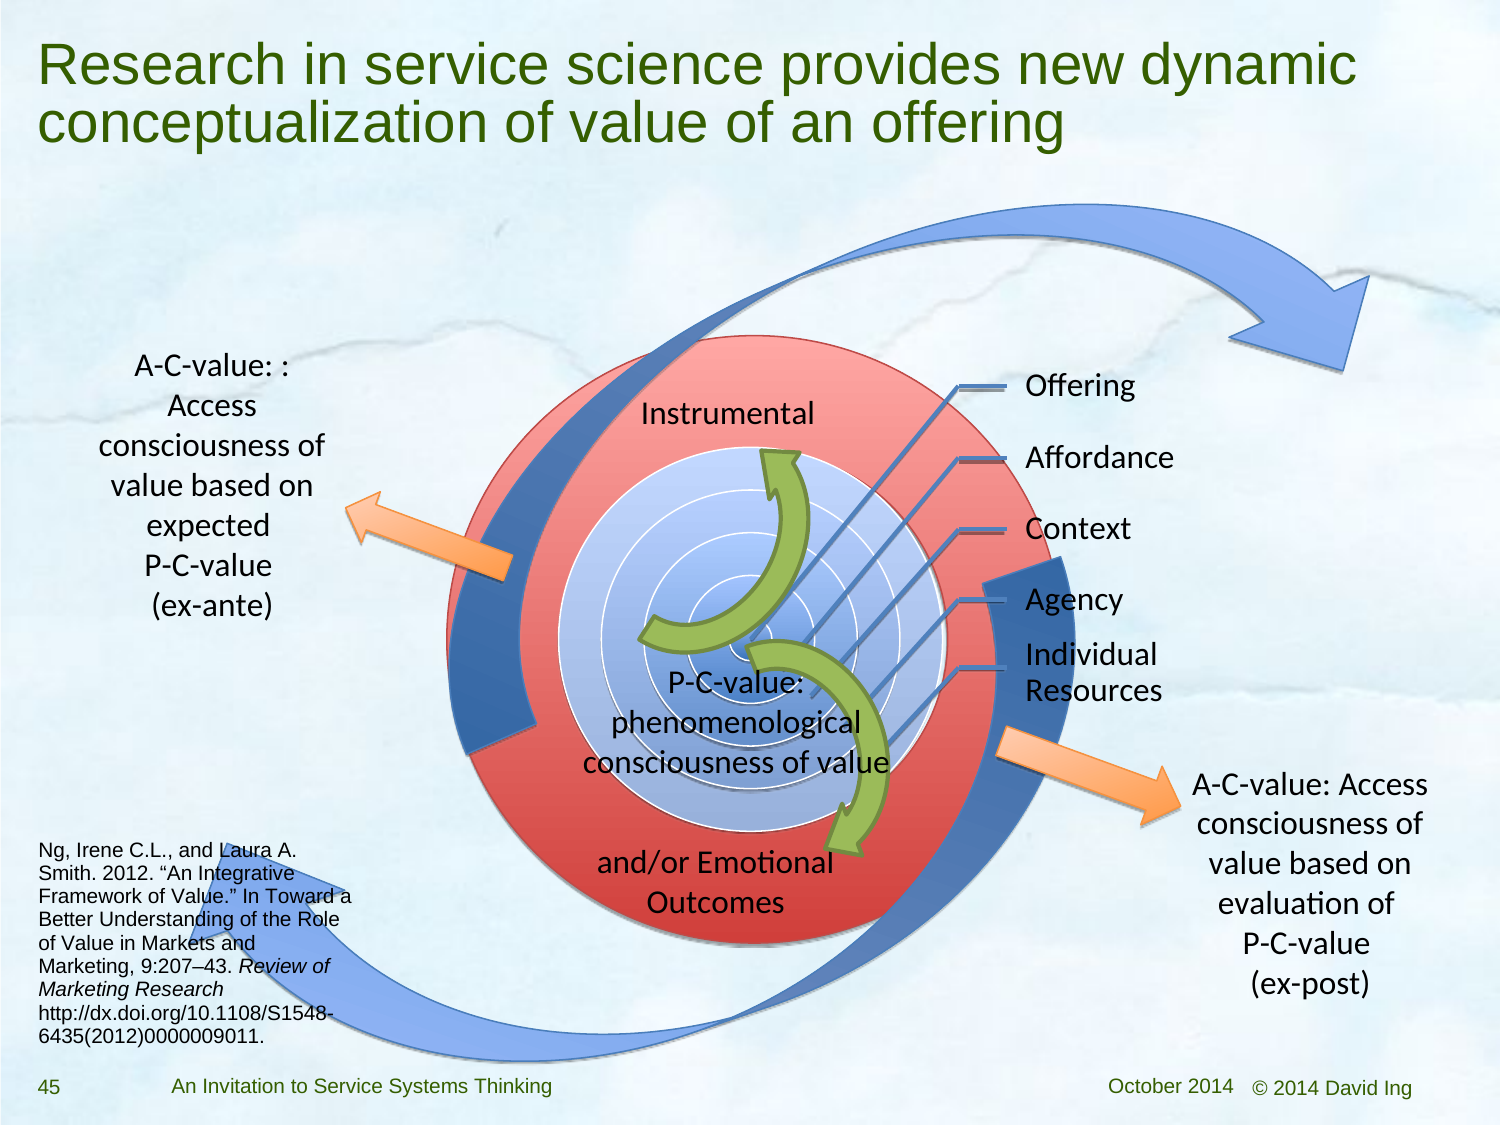

# Research in service science provides new dynamic conceptualization of value of an offering
A-C-value: : Access consciousness of value based on expected
P-C-value
(ex-ante)
Offering
Instrumental
Affordance
Context
Agency
Individual Resources
P-C-value: phenomenological consciousness of value
A-C-value: Access consciousness of value based on evaluation of
P-C-value
(ex-post)
Ng, Irene C.L., and Laura A. Smith. 2012. “An Integrative Framework of Value.” In Toward a Better Understanding of the Role of Value in Markets and Marketing, 9:207–43. Review of Marketing Research http://dx.doi.org/10.1108/S1548-6435(2012)0000009011.
and/or Emotional Outcomes
An Invitation to Service Systems Thinking
October 2014
45